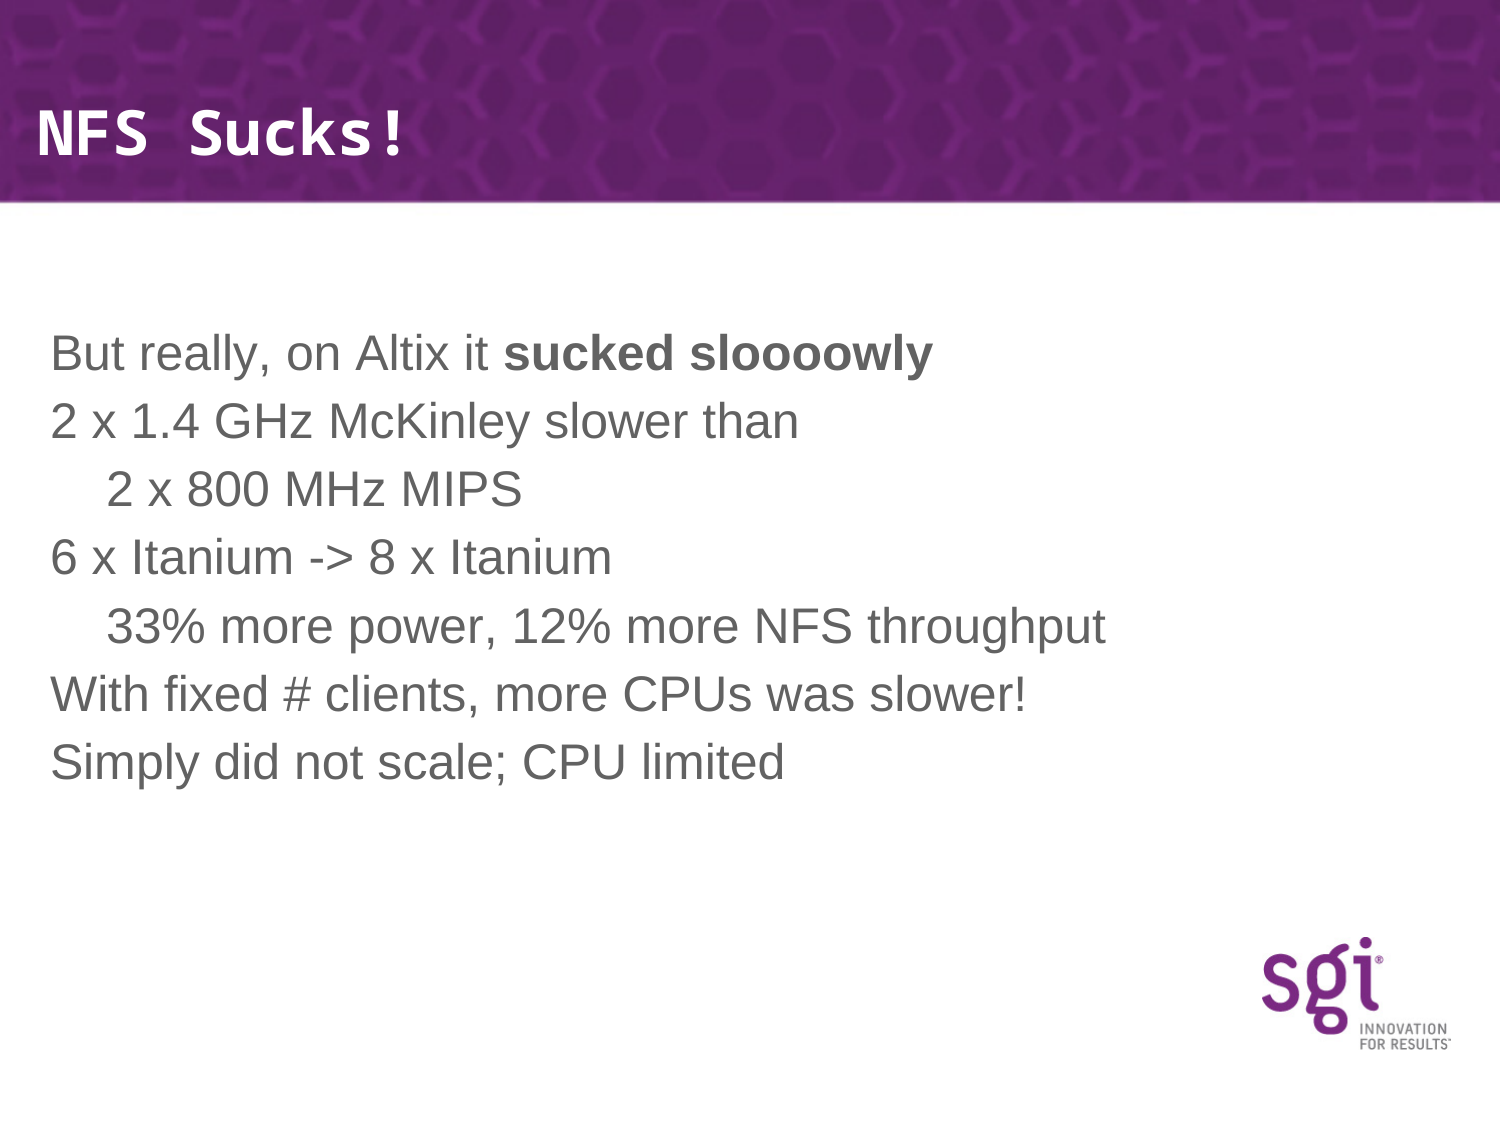

# NFS Sucks!
But really, on Altix it sucked sloooowly
2 x 1.4 GHz McKinley slower than
2 x 800 MHz MIPS
6 x Itanium -> 8 x Itanium
33% more power, 12% more NFS throughput
With fixed # clients, more CPUs was slower!
Simply did not scale; CPU limited